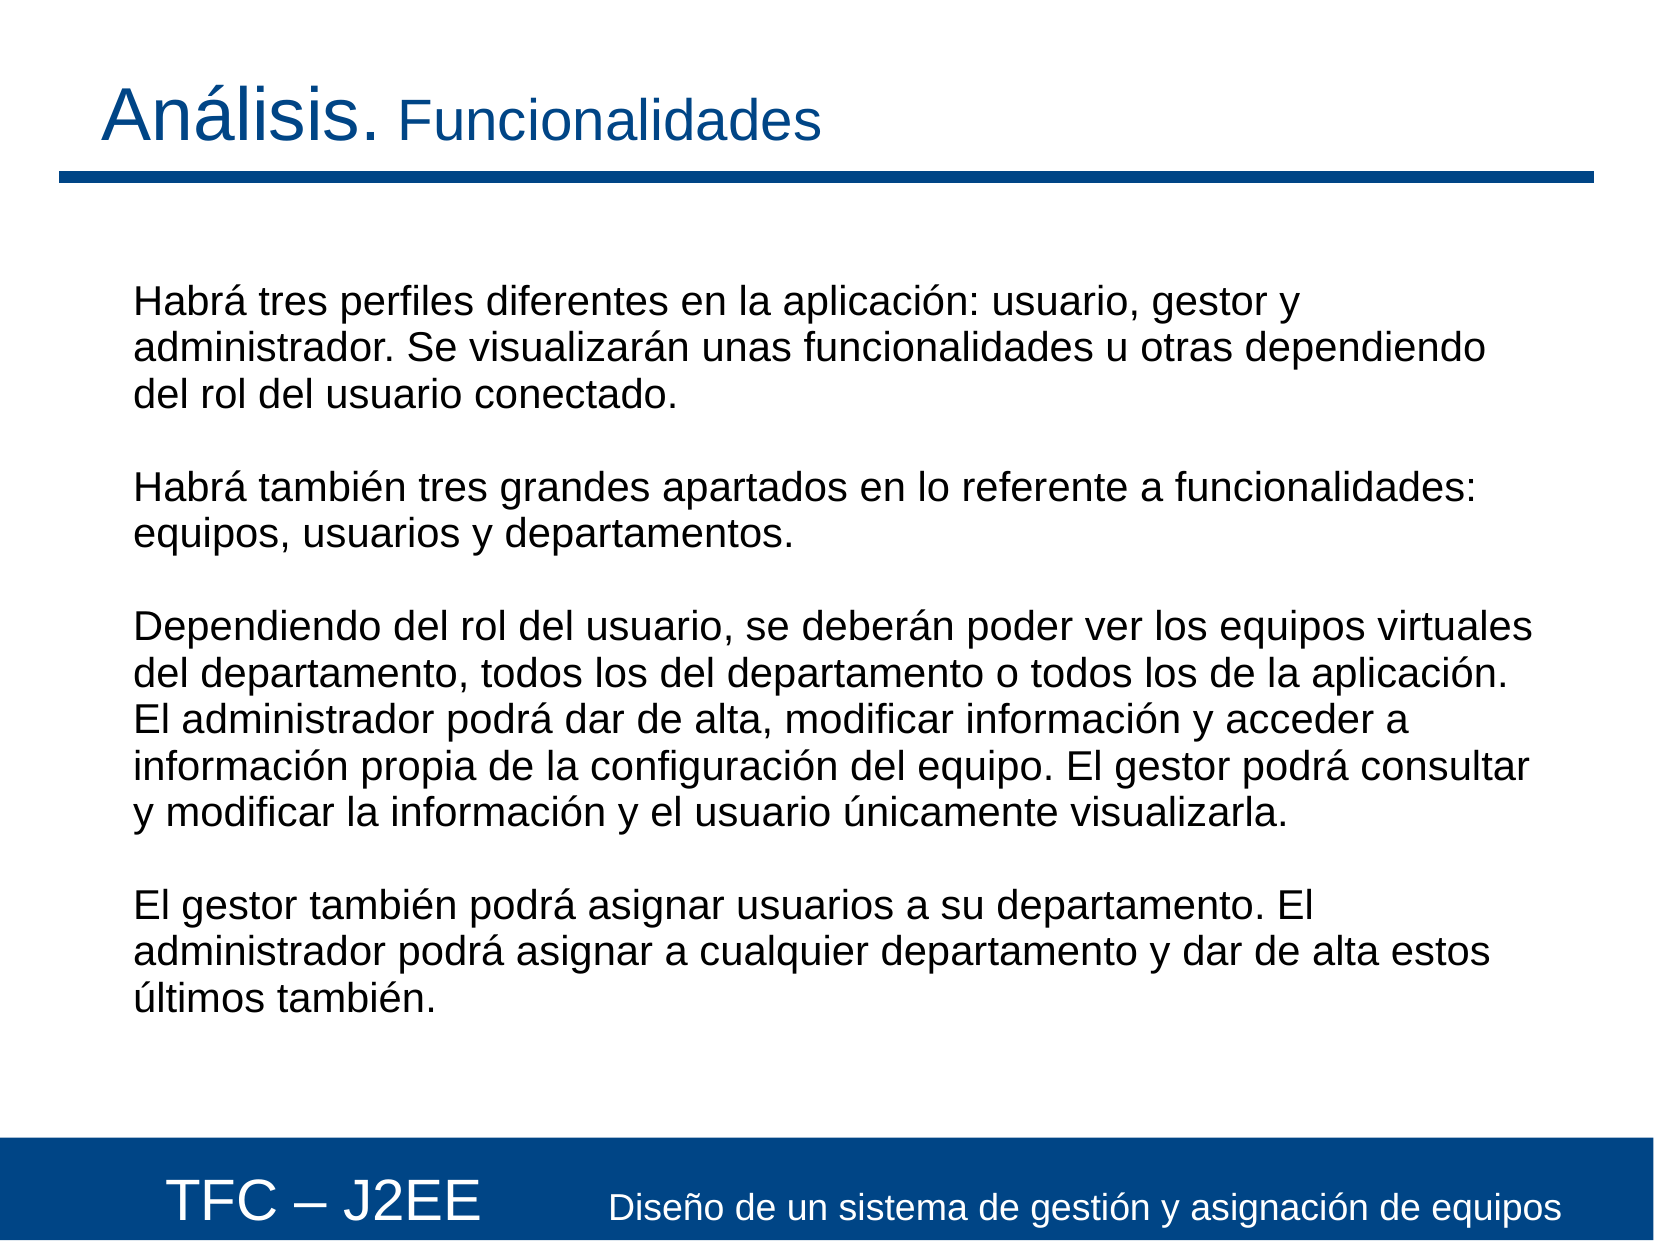

Análisis. Funcionalidades
Habrá tres perfiles diferentes en la aplicación: usuario, gestor y administrador. Se visualizarán unas funcionalidades u otras dependiendo del rol del usuario conectado.
Habrá también tres grandes apartados en lo referente a funcionalidades: equipos, usuarios y departamentos.
Dependiendo del rol del usuario, se deberán poder ver los equipos virtuales del departamento, todos los del departamento o todos los de la aplicación. El administrador podrá dar de alta, modificar información y acceder a información propia de la configuración del equipo. El gestor podrá consultar y modificar la información y el usuario únicamente visualizarla.
El gestor también podrá asignar usuarios a su departamento. El administrador podrá asignar a cualquier departamento y dar de alta estos últimos también.
# TFC – J2EE		Diseño de un sistema de gestión y asignación de equipos